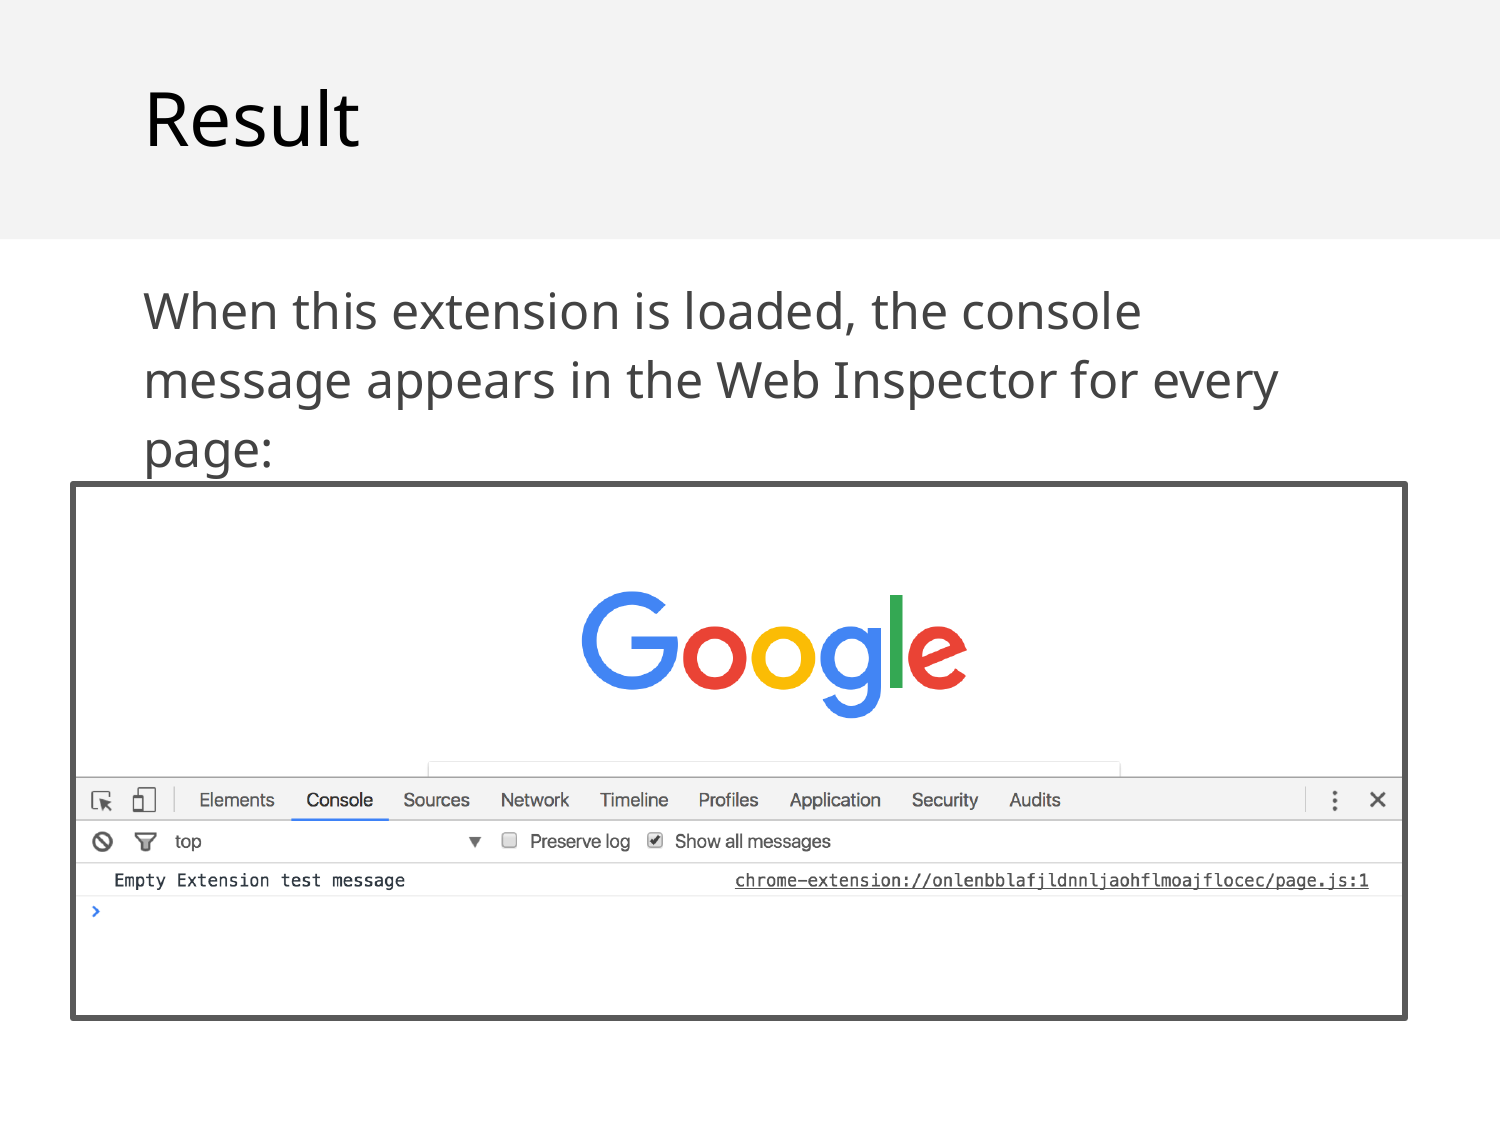

# Result
When this extension is loaded, the console message appears in the Web Inspector for every page: